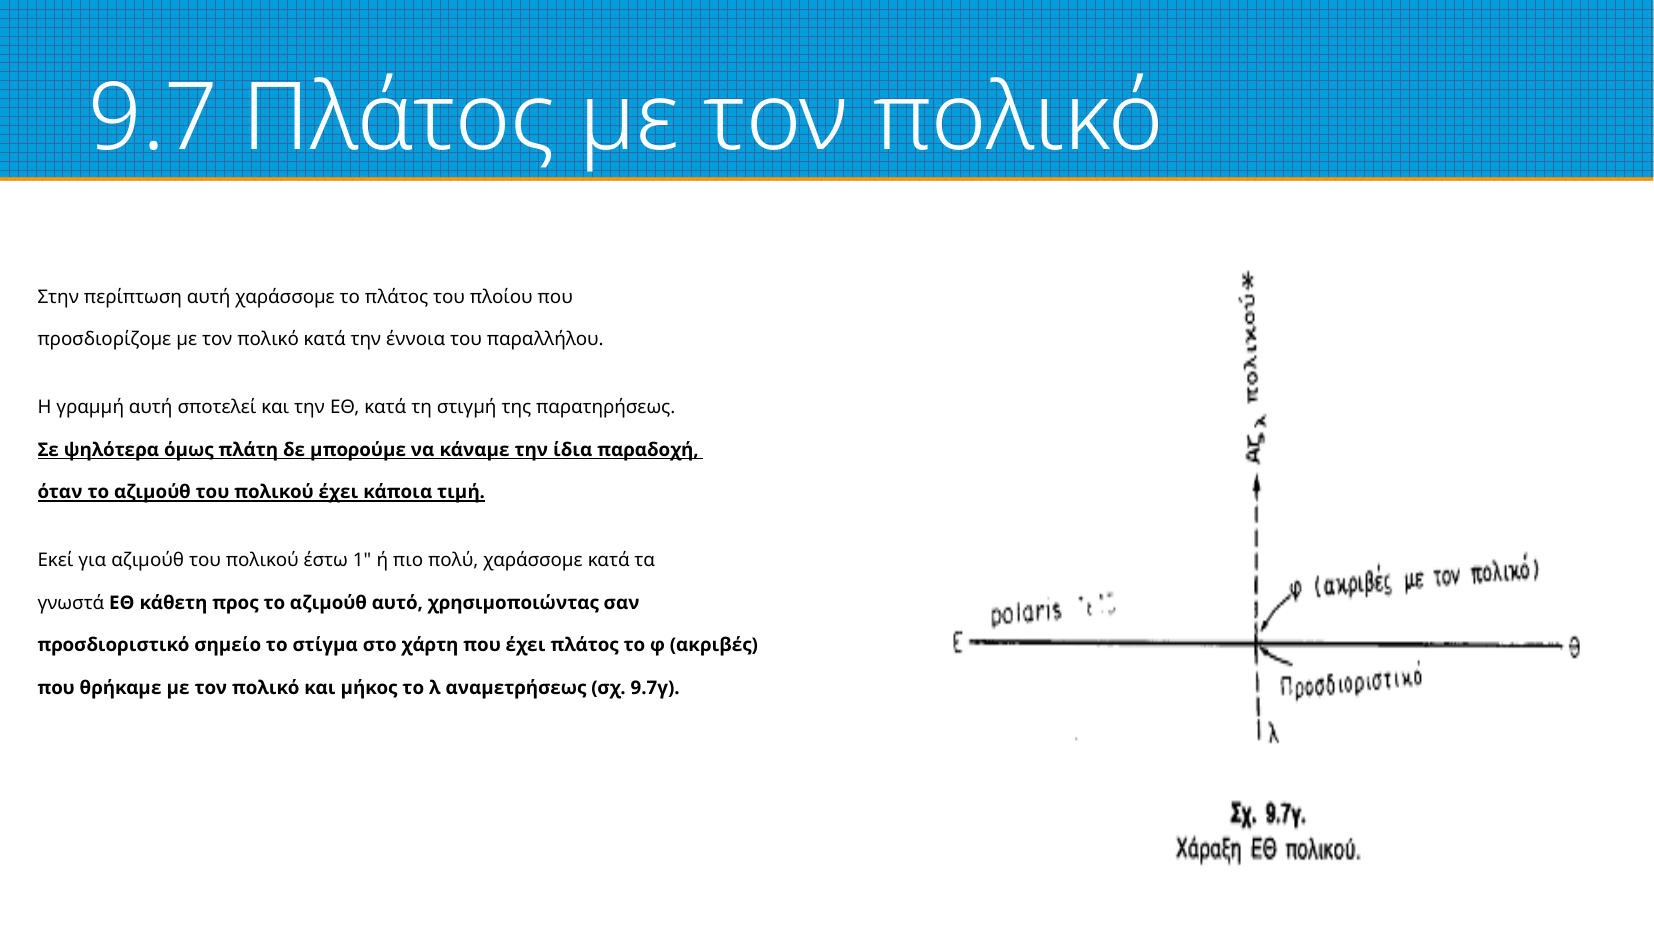

# 9.7 Πλάτος με τον πολικό
Στην περίπτωση αυτή χαράσσομε το πλάτος του πλοίου που
προσδιορίζομε με τον πολικό κατά την έννοια του παραλλήλου.
Η γραµµή αυτή σποτελεί και την ΕΘ, κατά τη στιγμή της παρατηρήσεως.
Σε ψηλότερα όµως πλάτη δε μπορούμε να κάναμε την ίδια παραδοχή,
όταν το αζιµούθ του πολικού έχει κάποια τιµή.
Εκεί για αζιµούθ του πολικού έστω 1" ή πιο πολύ, χαράσσοµε κατά τα
γνωστά ΕΘ κάθετη προς το αζιμούθ αυτό, χρησιμοποιώντας σαν
προσδιοριστικό σημείο το στίγμα στο χάρτη που έχει πλάτος το φ (ακριβές)
που θρήκαμε με τον πολικό και μήκος το λ αναµετρήσεως (σχ. 9.7γ).